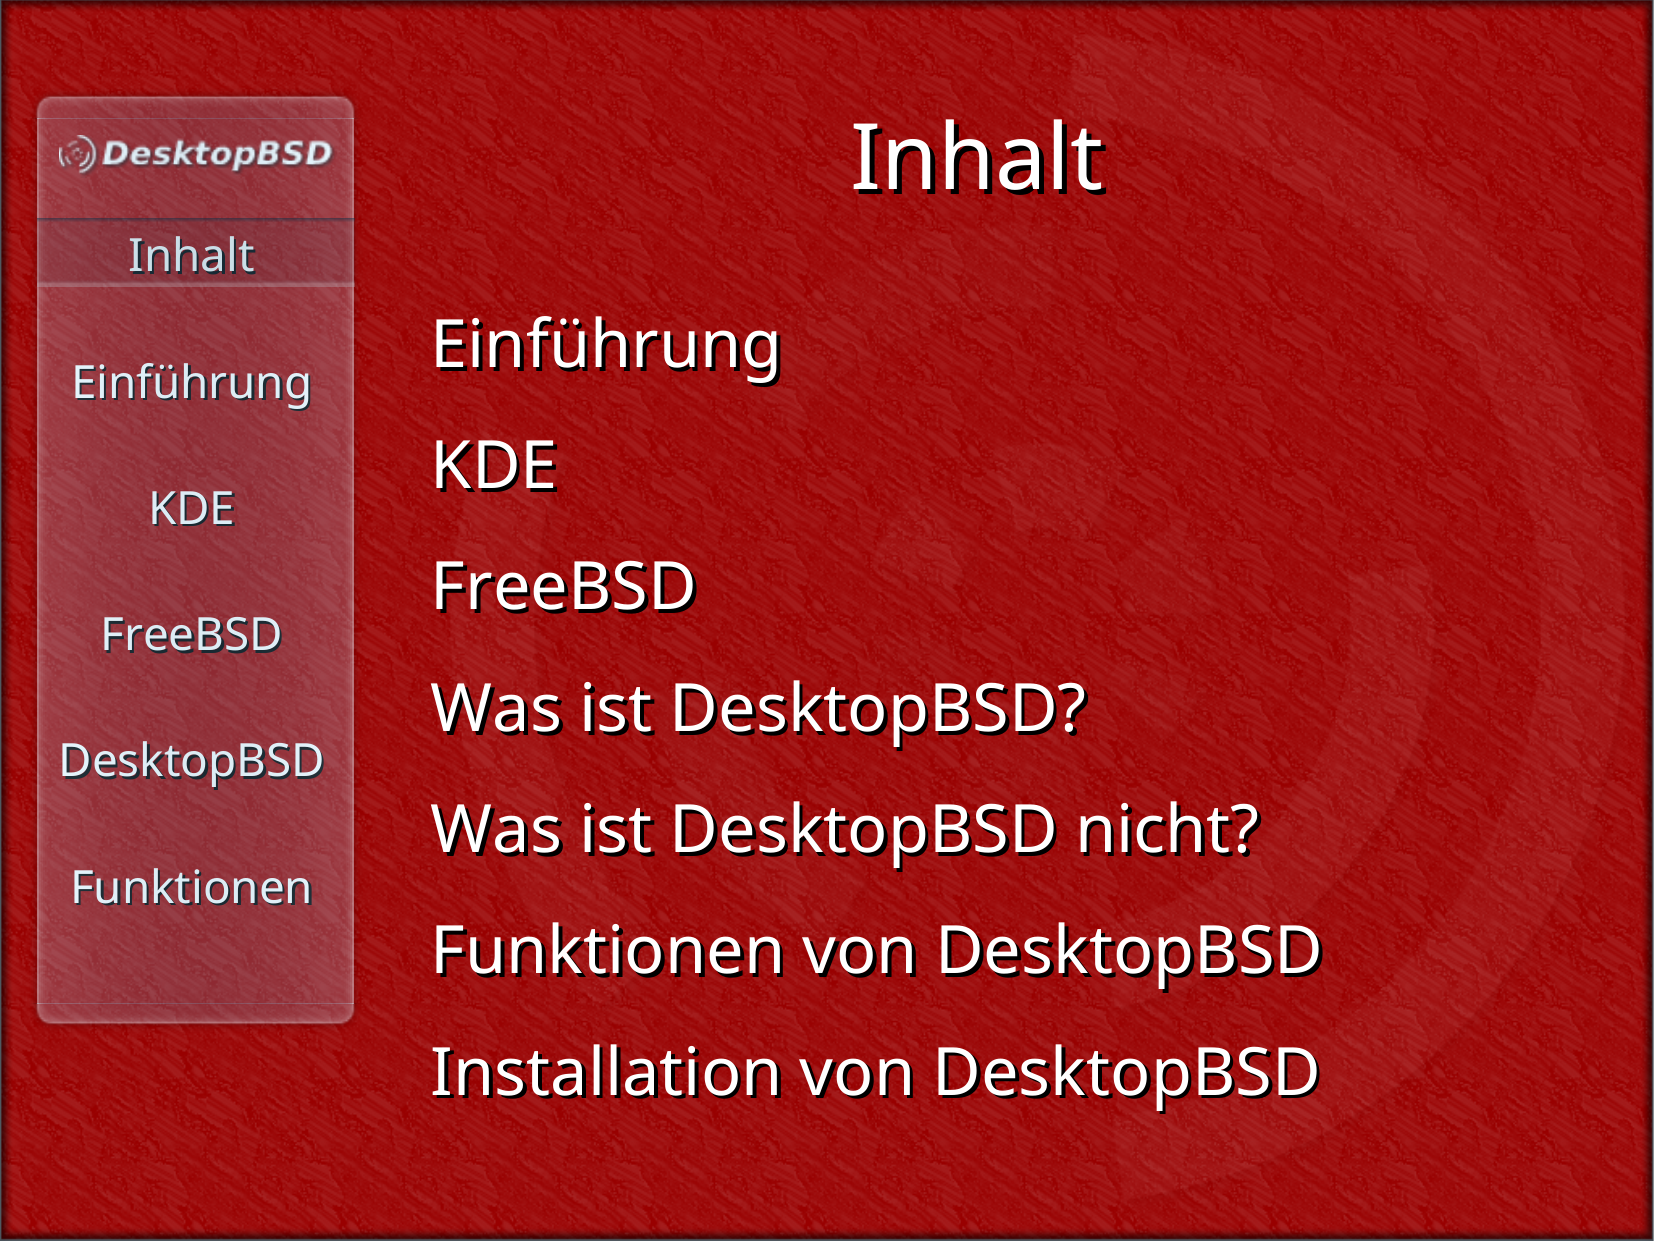

# Inhalt
Einführung
KDE
FreeBSD
Was ist DesktopBSD?
Was ist DesktopBSD nicht?
Funktionen von DesktopBSD
Installation von DesktopBSD